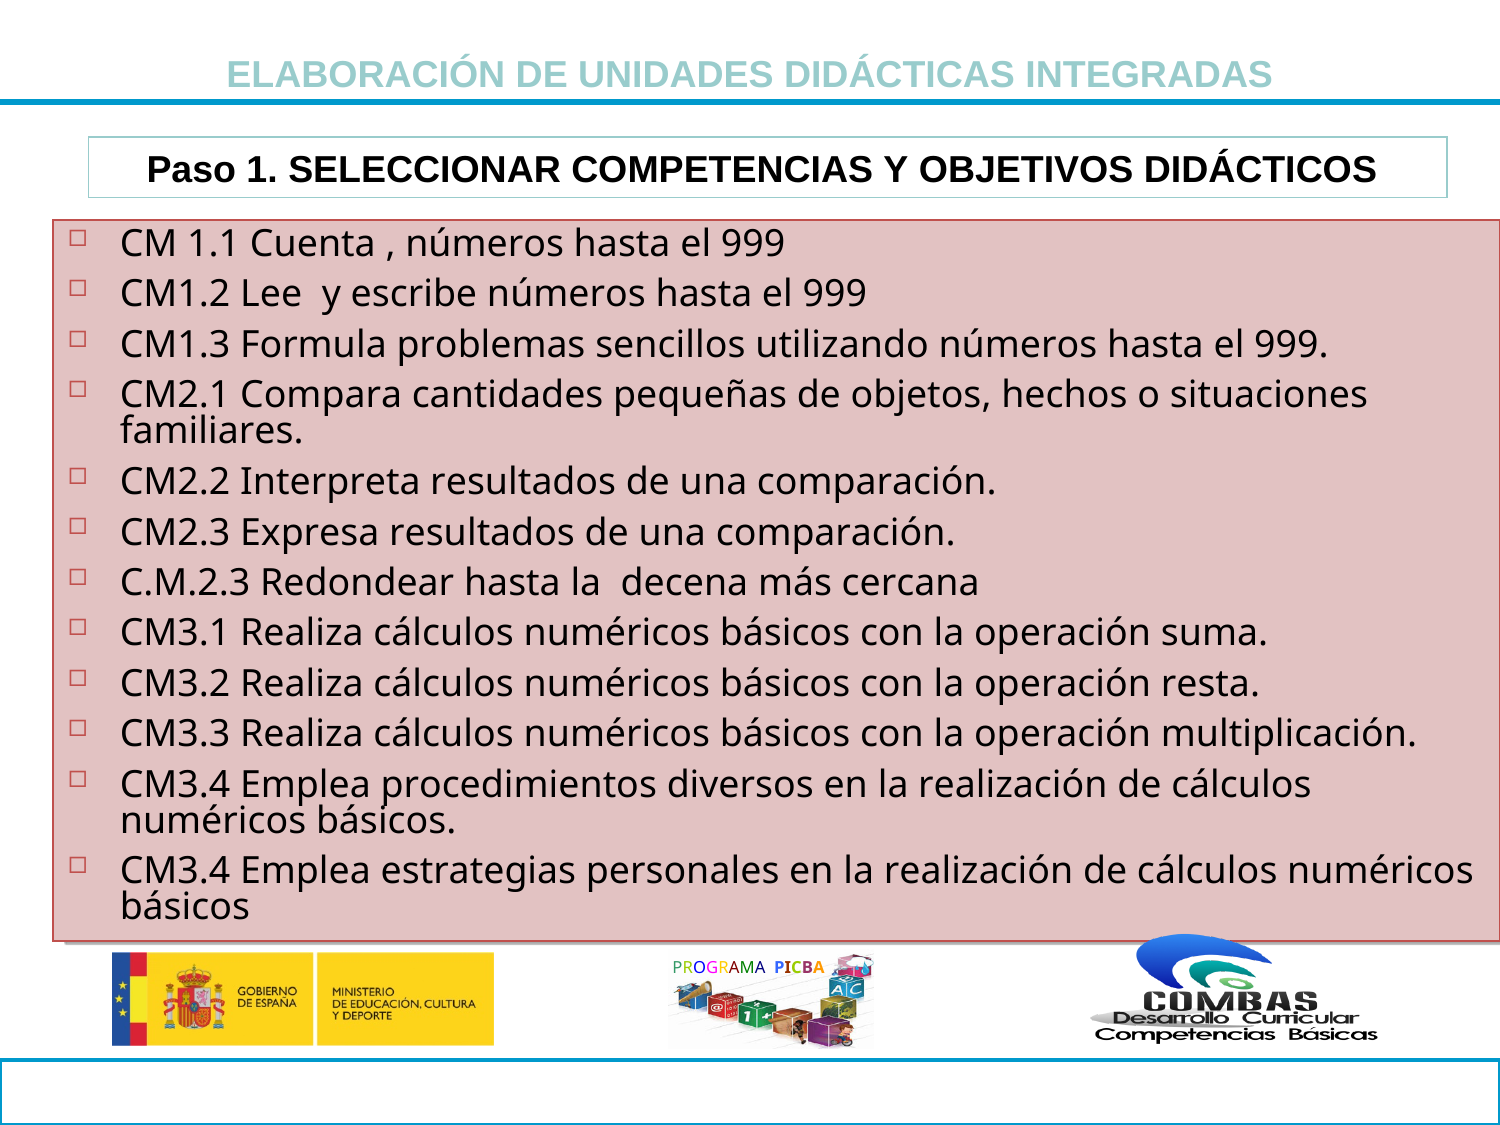

ELABORACIÓN DE UNIDADES DIDÁCTICAS INTEGRADAS
Paso 1. SELECCIONAR COMPETENCIAS Y OBJETIVOS DIDÁCTICOS
CM 1.1 Cuenta , números hasta el 999
CM1.2 Lee y escribe números hasta el 999
CM1.3 Formula problemas sencillos utilizando números hasta el 999.
CM2.1 Compara cantidades pequeñas de objetos, hechos o situaciones familiares.
CM2.2 Interpreta resultados de una comparación.
CM2.3 Expresa resultados de una comparación.
C.M.2.3 Redondear hasta la decena más cercana
CM3.1 Realiza cálculos numéricos básicos con la operación suma.
CM3.2 Realiza cálculos numéricos básicos con la operación resta.
CM3.3 Realiza cálculos numéricos básicos con la operación multiplicación.
CM3.4 Emplea procedimientos diversos en la realización de cálculos numéricos básicos.
CM3.4 Emplea estrategias personales en la realización de cálculos numéricos básicos
PROGRAMA PICBA